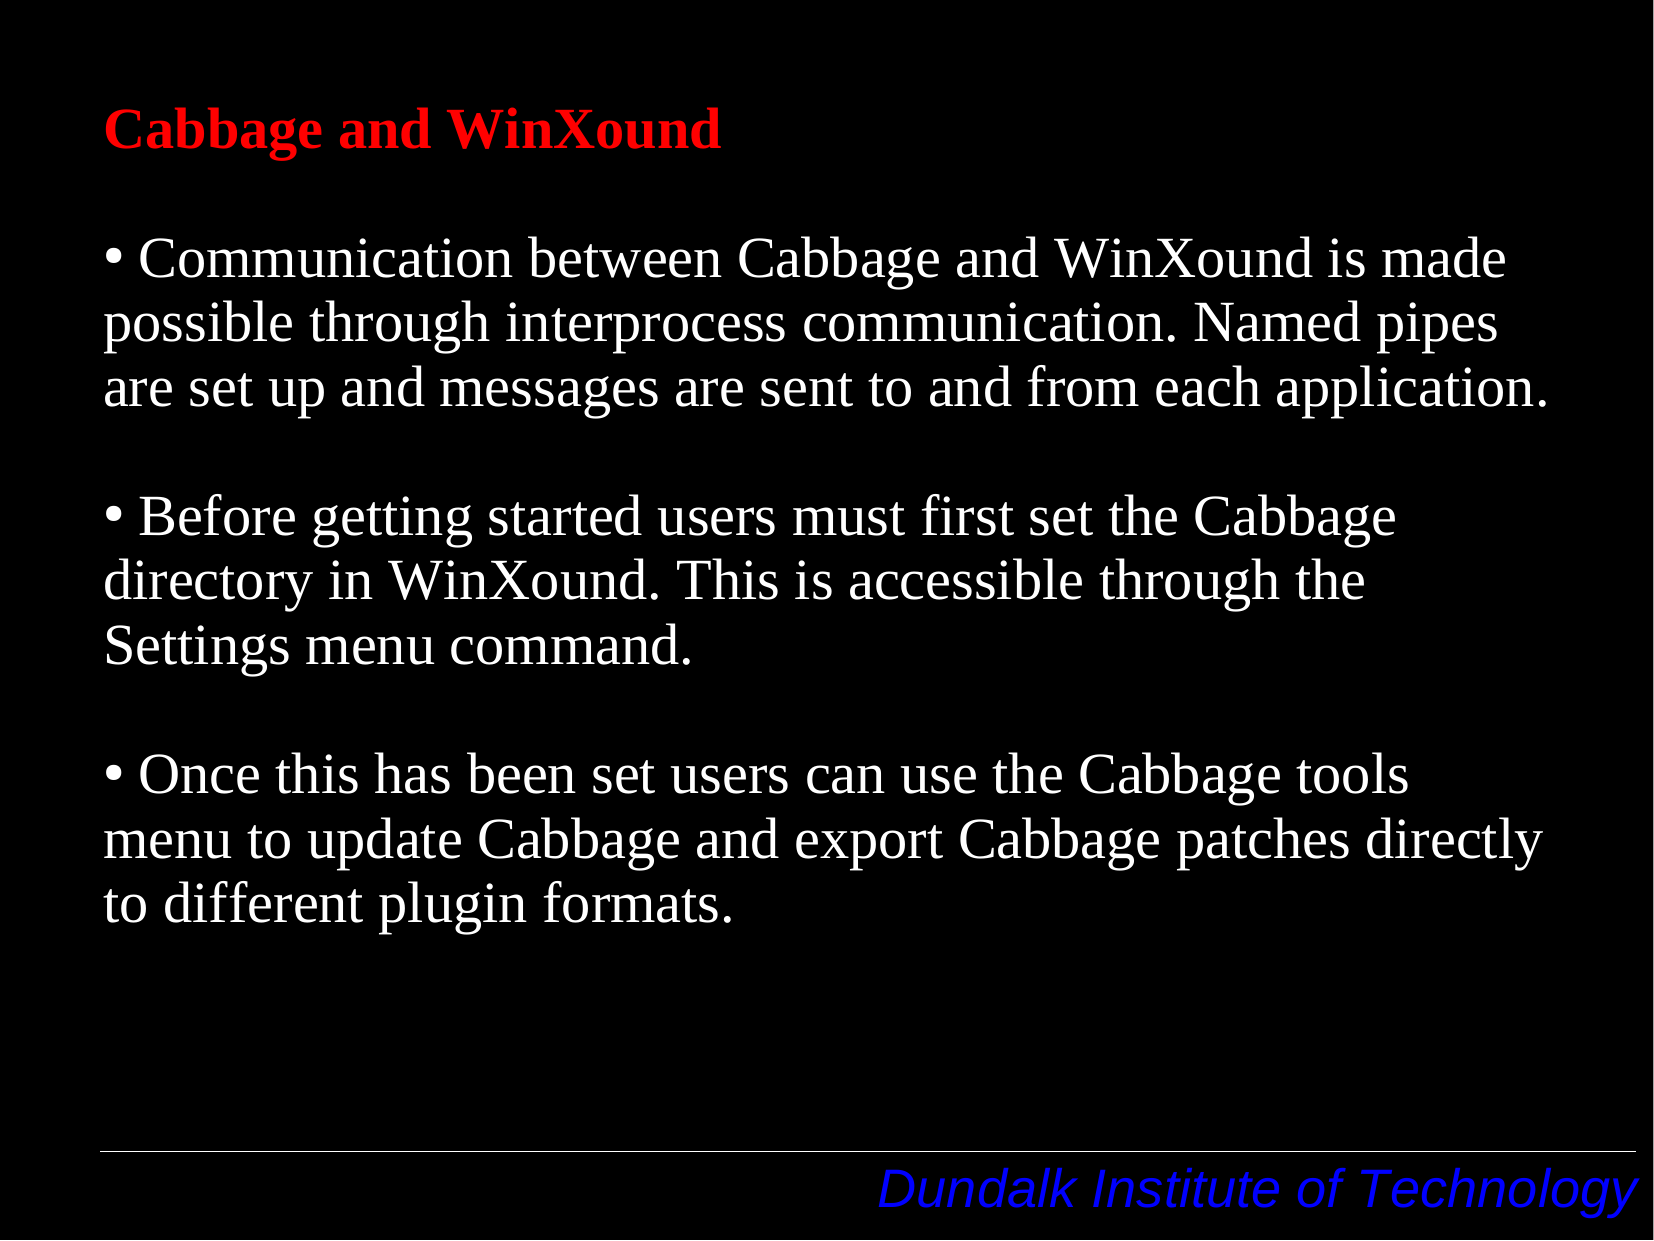

Cabbage and WinXound
 Communication between Cabbage and WinXound is made possible through interprocess communication. Named pipes are set up and messages are sent to and from each application.
 Before getting started users must first set the Cabbage directory in WinXound. This is accessible through the Settings menu command.
 Once this has been set users can use the Cabbage tools menu to update Cabbage and export Cabbage patches directly to different plugin formats.
Dundalk Institute of Technology